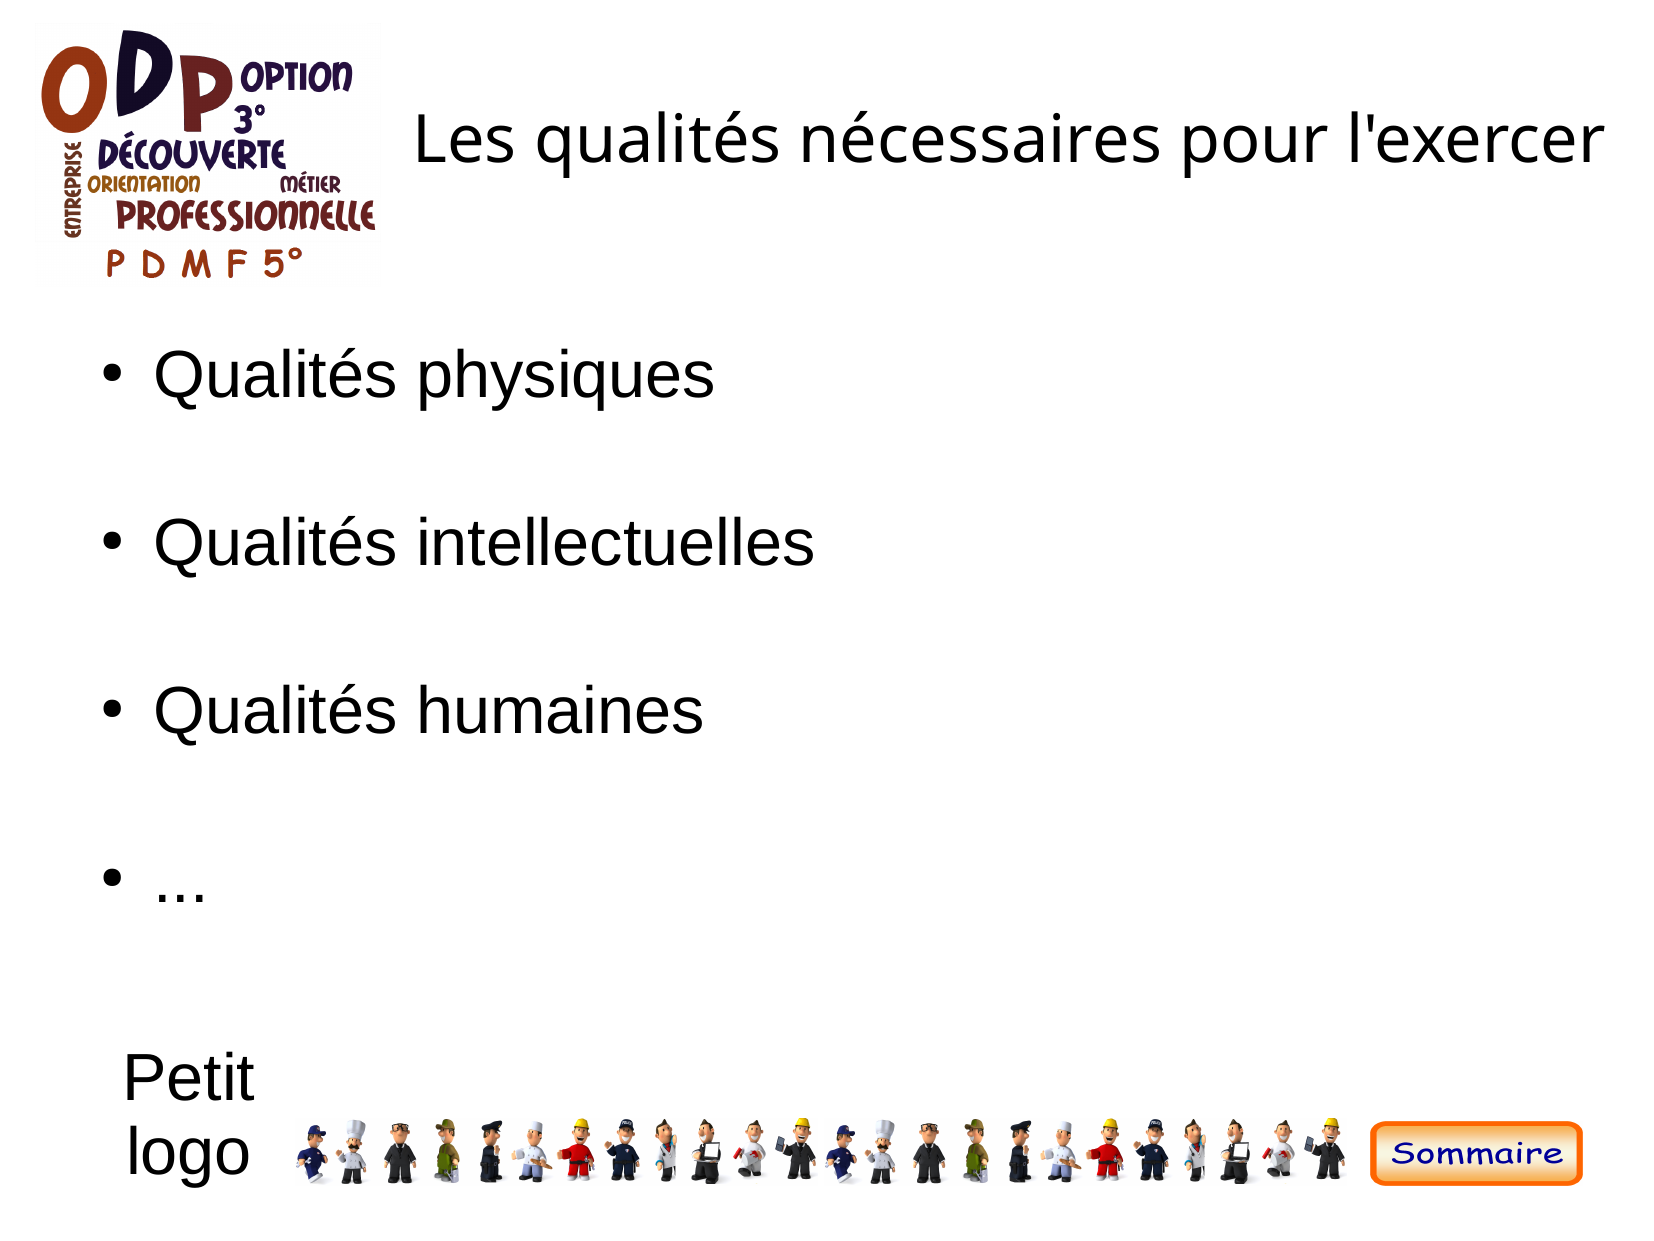

# Les qualités nécessaires pour l'exercer
Qualités physiques
Qualités intellectuelles
Qualités humaines
...
Petit logo